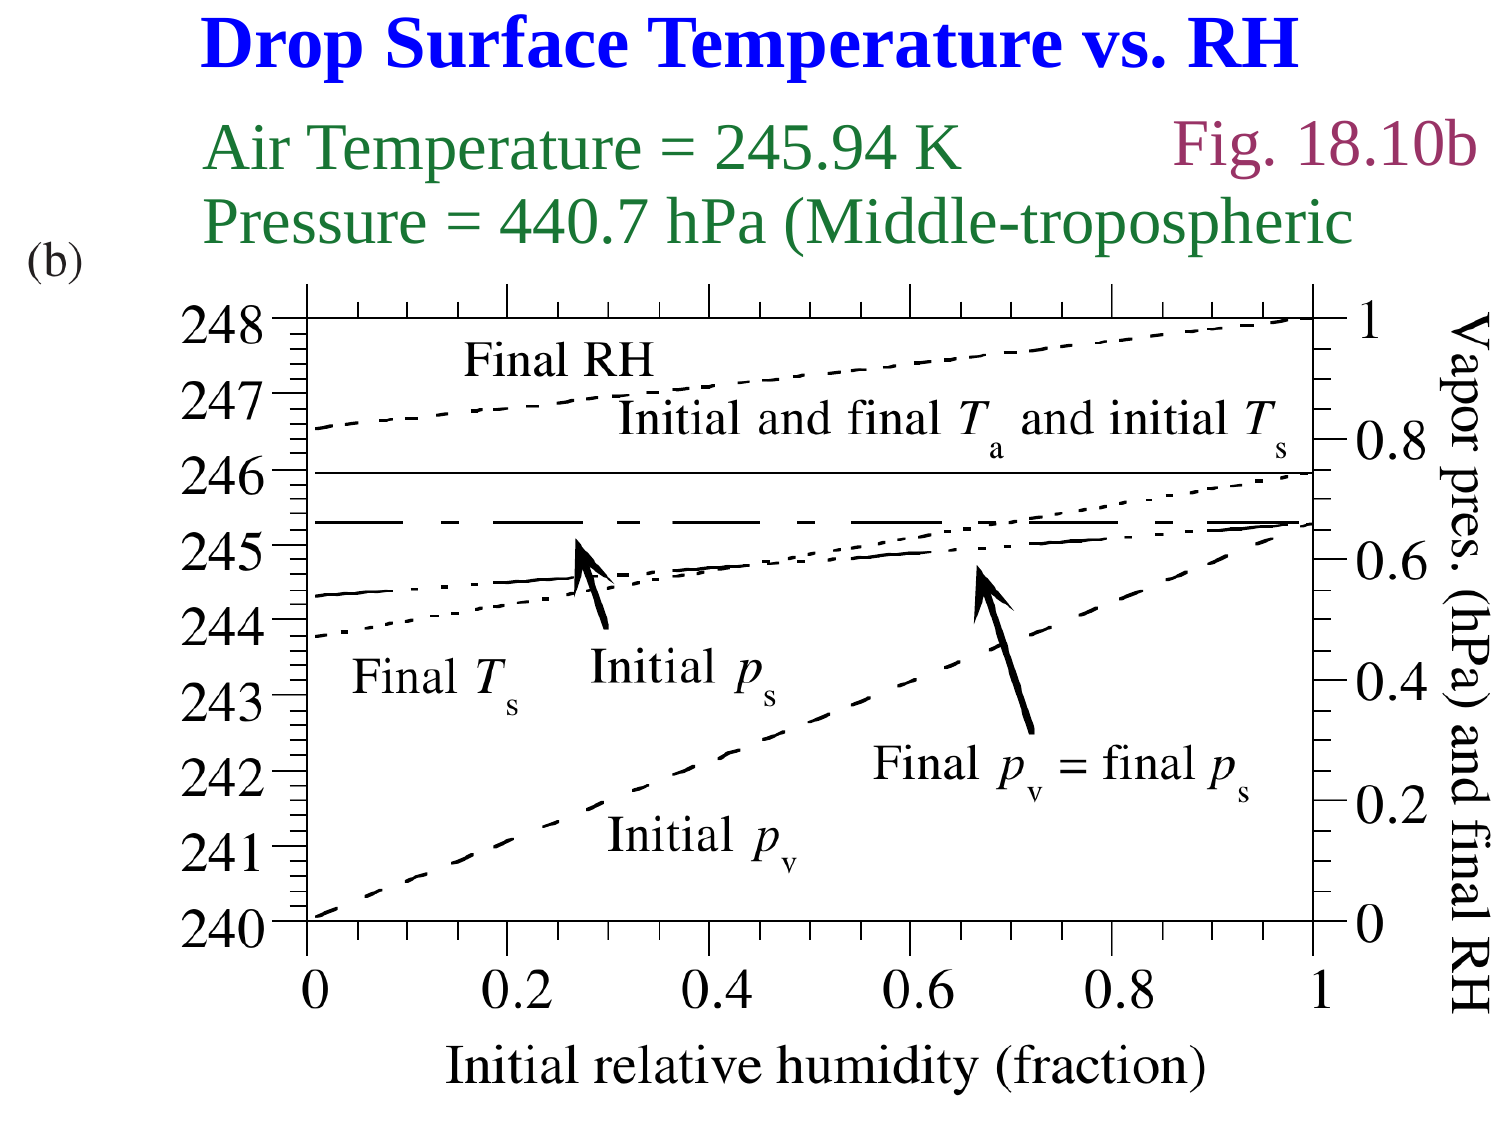

# Drop Surface Temperature vs. RH
Fig. 18.10b
Air Temperature = 245.94 K
Pressure = 440.7 hPa (Middle-tropospheric